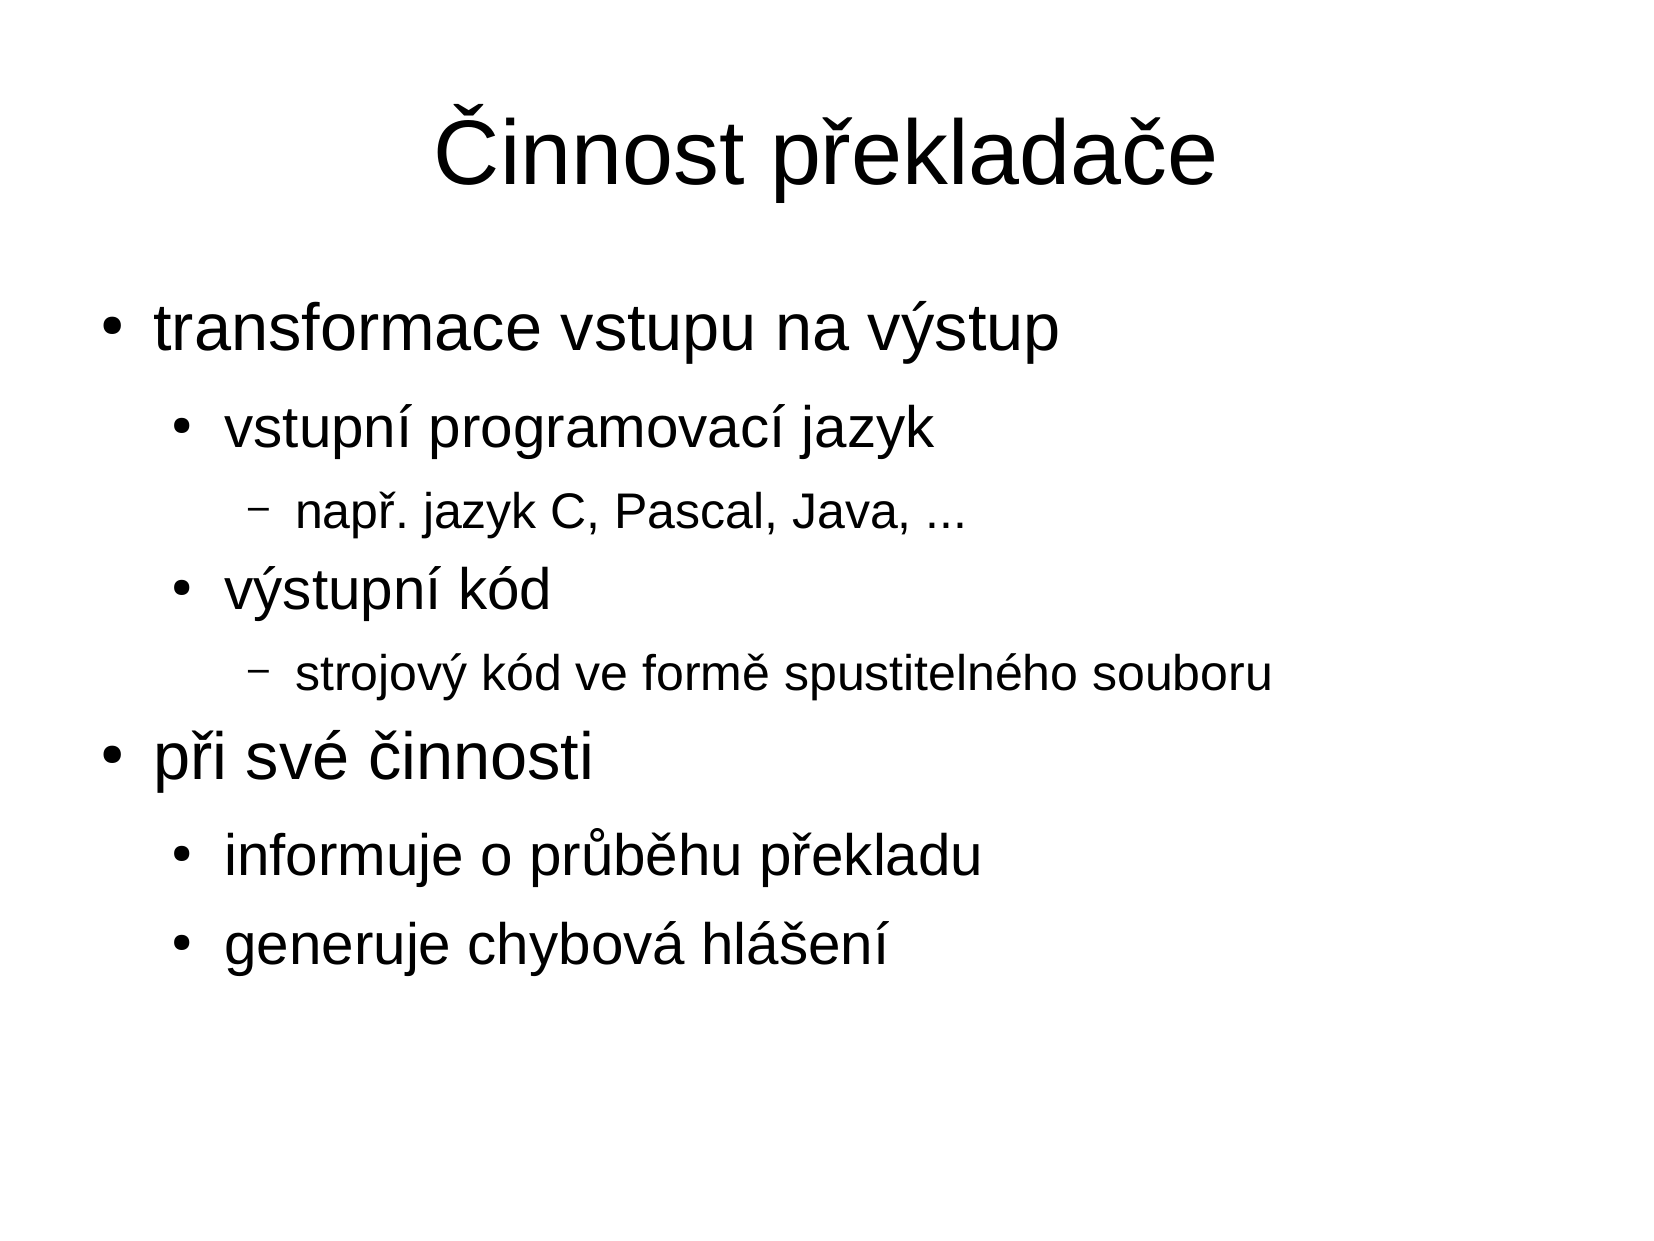

# Činnost překladače
transformace vstupu na výstup
vstupní programovací jazyk
např. jazyk C, Pascal, Java, ...
výstupní kód
strojový kód ve formě spustitelného souboru
při své činnosti
informuje o průběhu překladu
generuje chybová hlášení